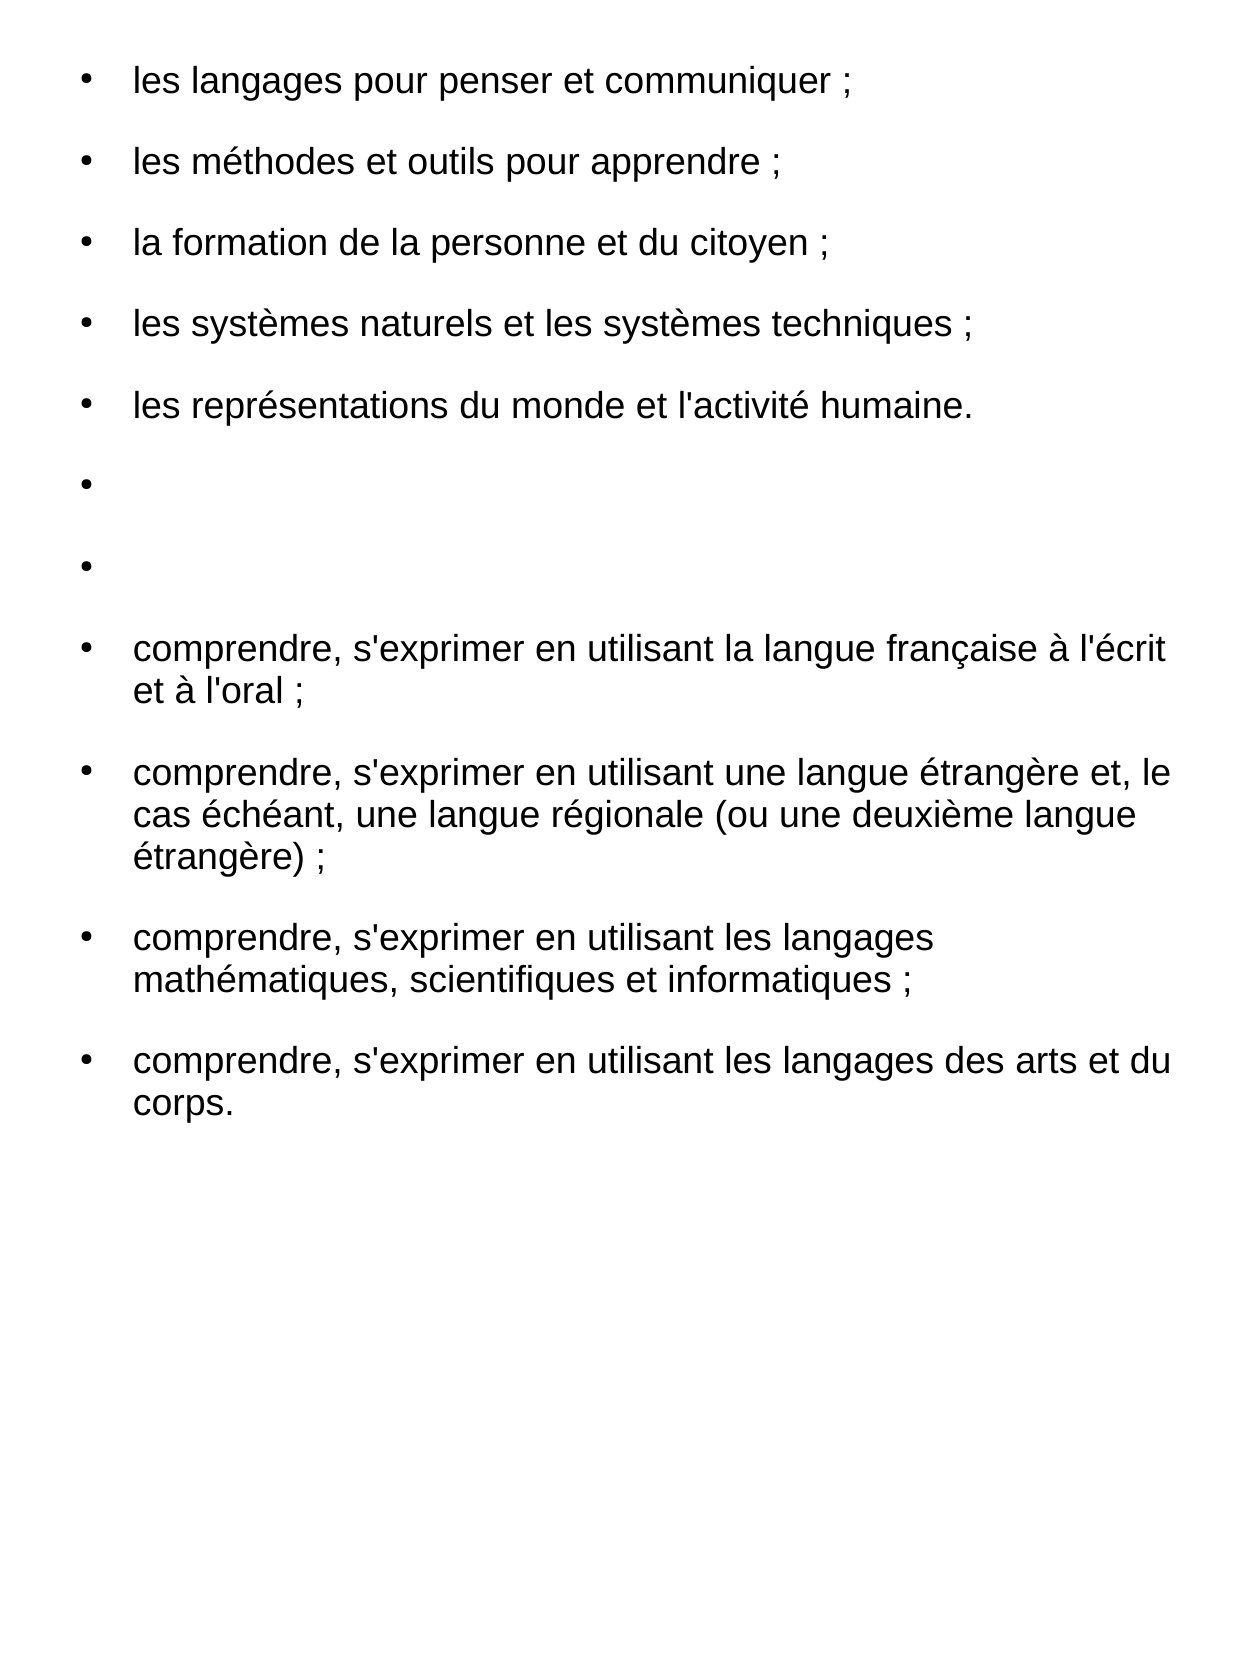

# les langages pour penser et communiquer ;
les méthodes et outils pour apprendre ;
la formation de la personne et du citoyen ;
les systèmes naturels et les systèmes techniques ;
les représentations du monde et l'activité humaine.
comprendre, s'exprimer en utilisant la langue française à l'écrit et à l'oral ;
comprendre, s'exprimer en utilisant une langue étrangère et, le cas échéant, une langue régionale (ou une deuxième langue étrangère) ;
comprendre, s'exprimer en utilisant les langages mathématiques, scientifiques et informatiques ;
comprendre, s'exprimer en utilisant les langages des arts et du corps.